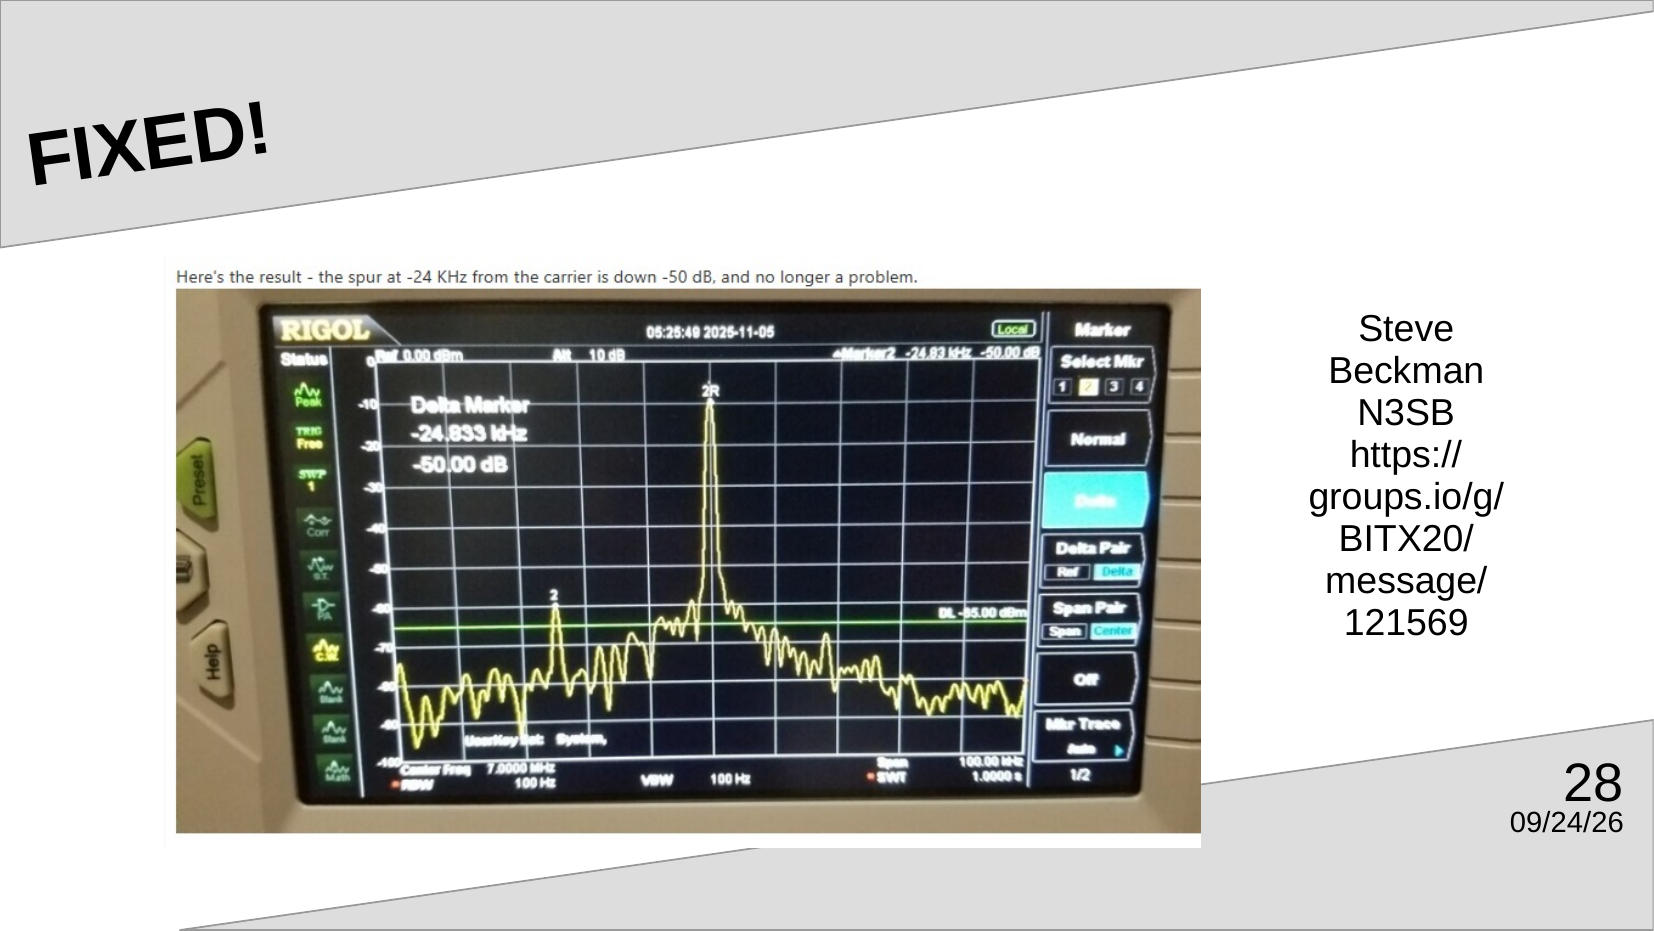

# FIXED!
Steve Beckman N3SB
https://groups.io/g/BITX20/message/121569
28